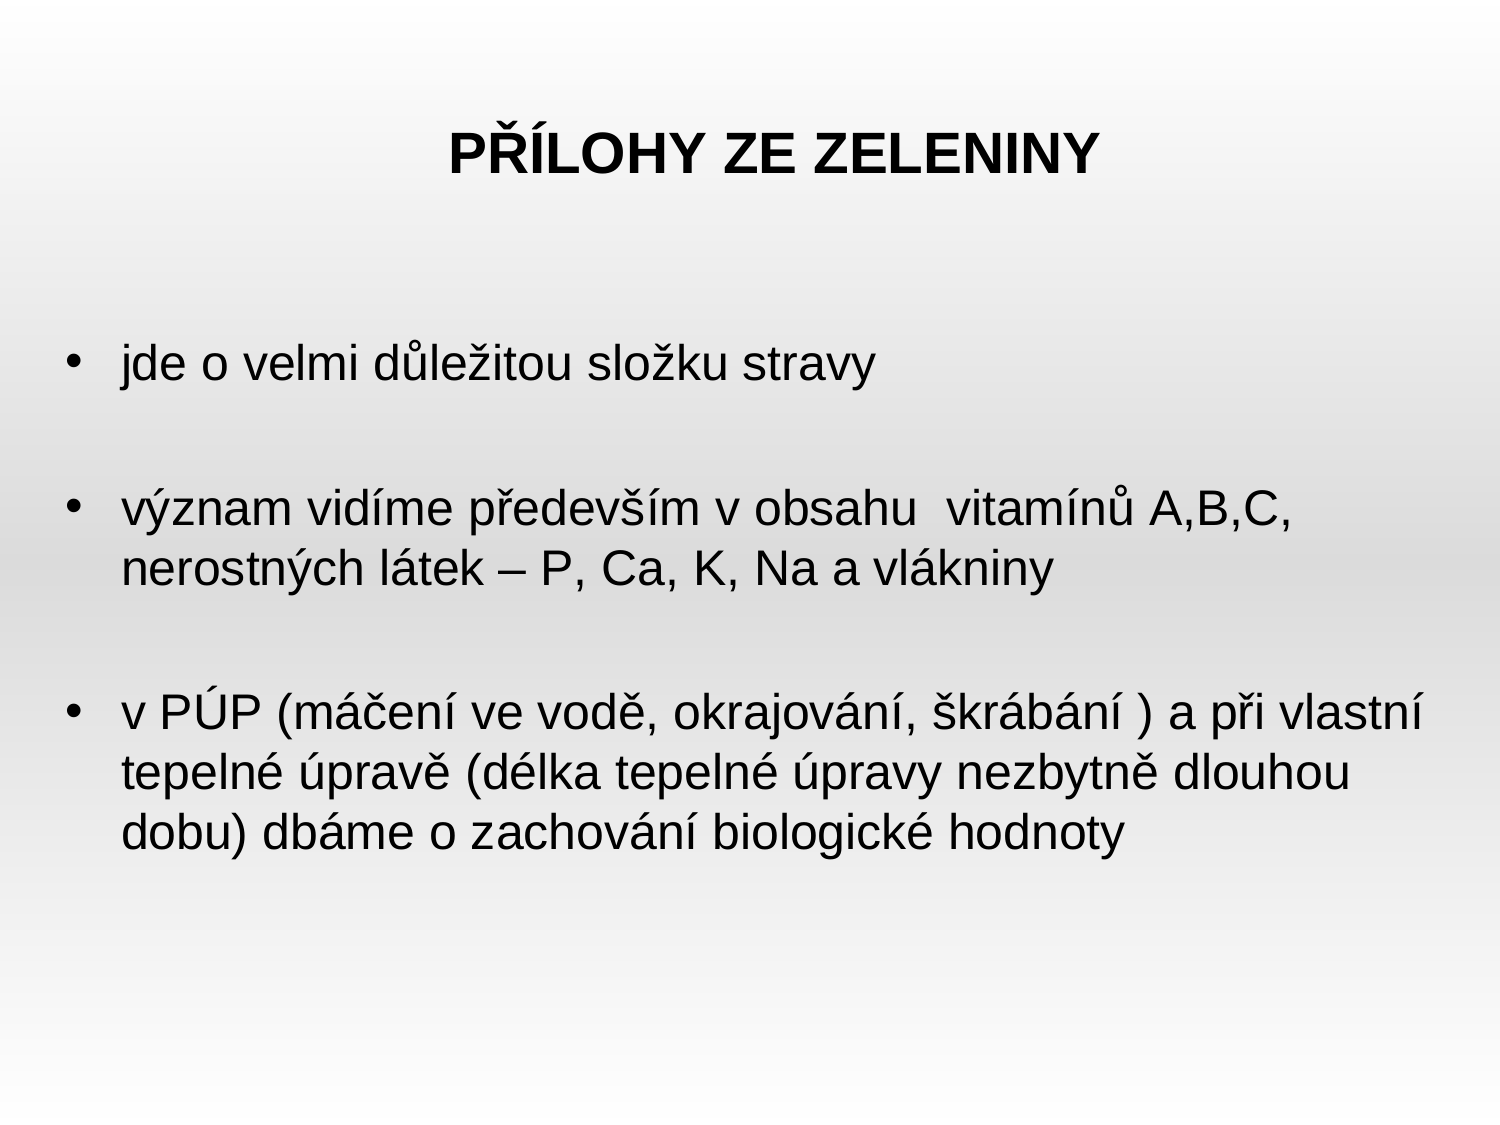

# PŘÍLOHY ZE ZELENINY
jde o velmi důležitou složku stravy
význam vidíme především v obsahu vitamínů A,B,C, nerostných látek – P, Ca, K, Na a vlákniny
v PÚP (máčení ve vodě, okrajování, škrábání ) a při vlastní tepelné úpravě (délka tepelné úpravy nezbytně dlouhou dobu) dbáme o zachování biologické hodnoty